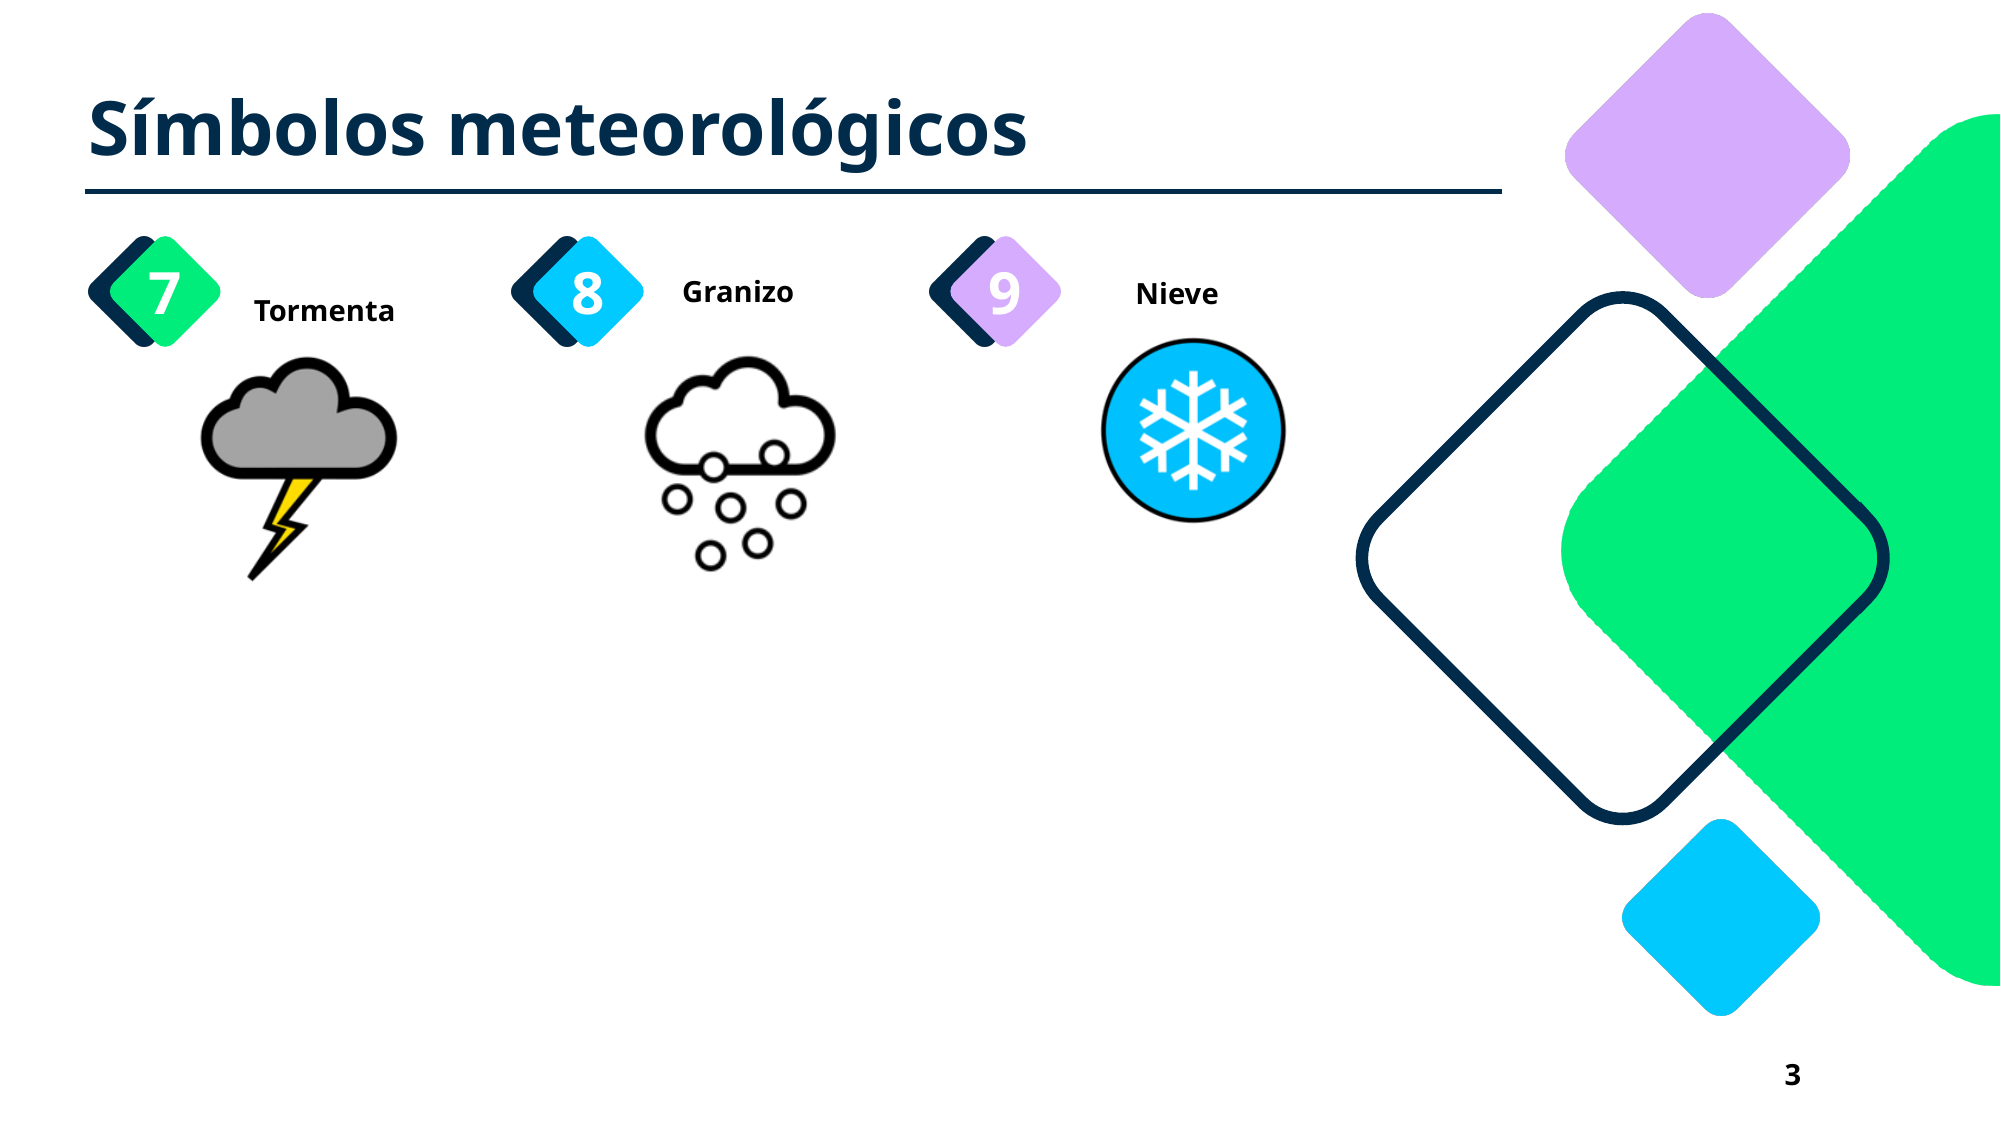

# Símbolos meteorológicos
7
8
9
Granizo
Nieve
Tormenta